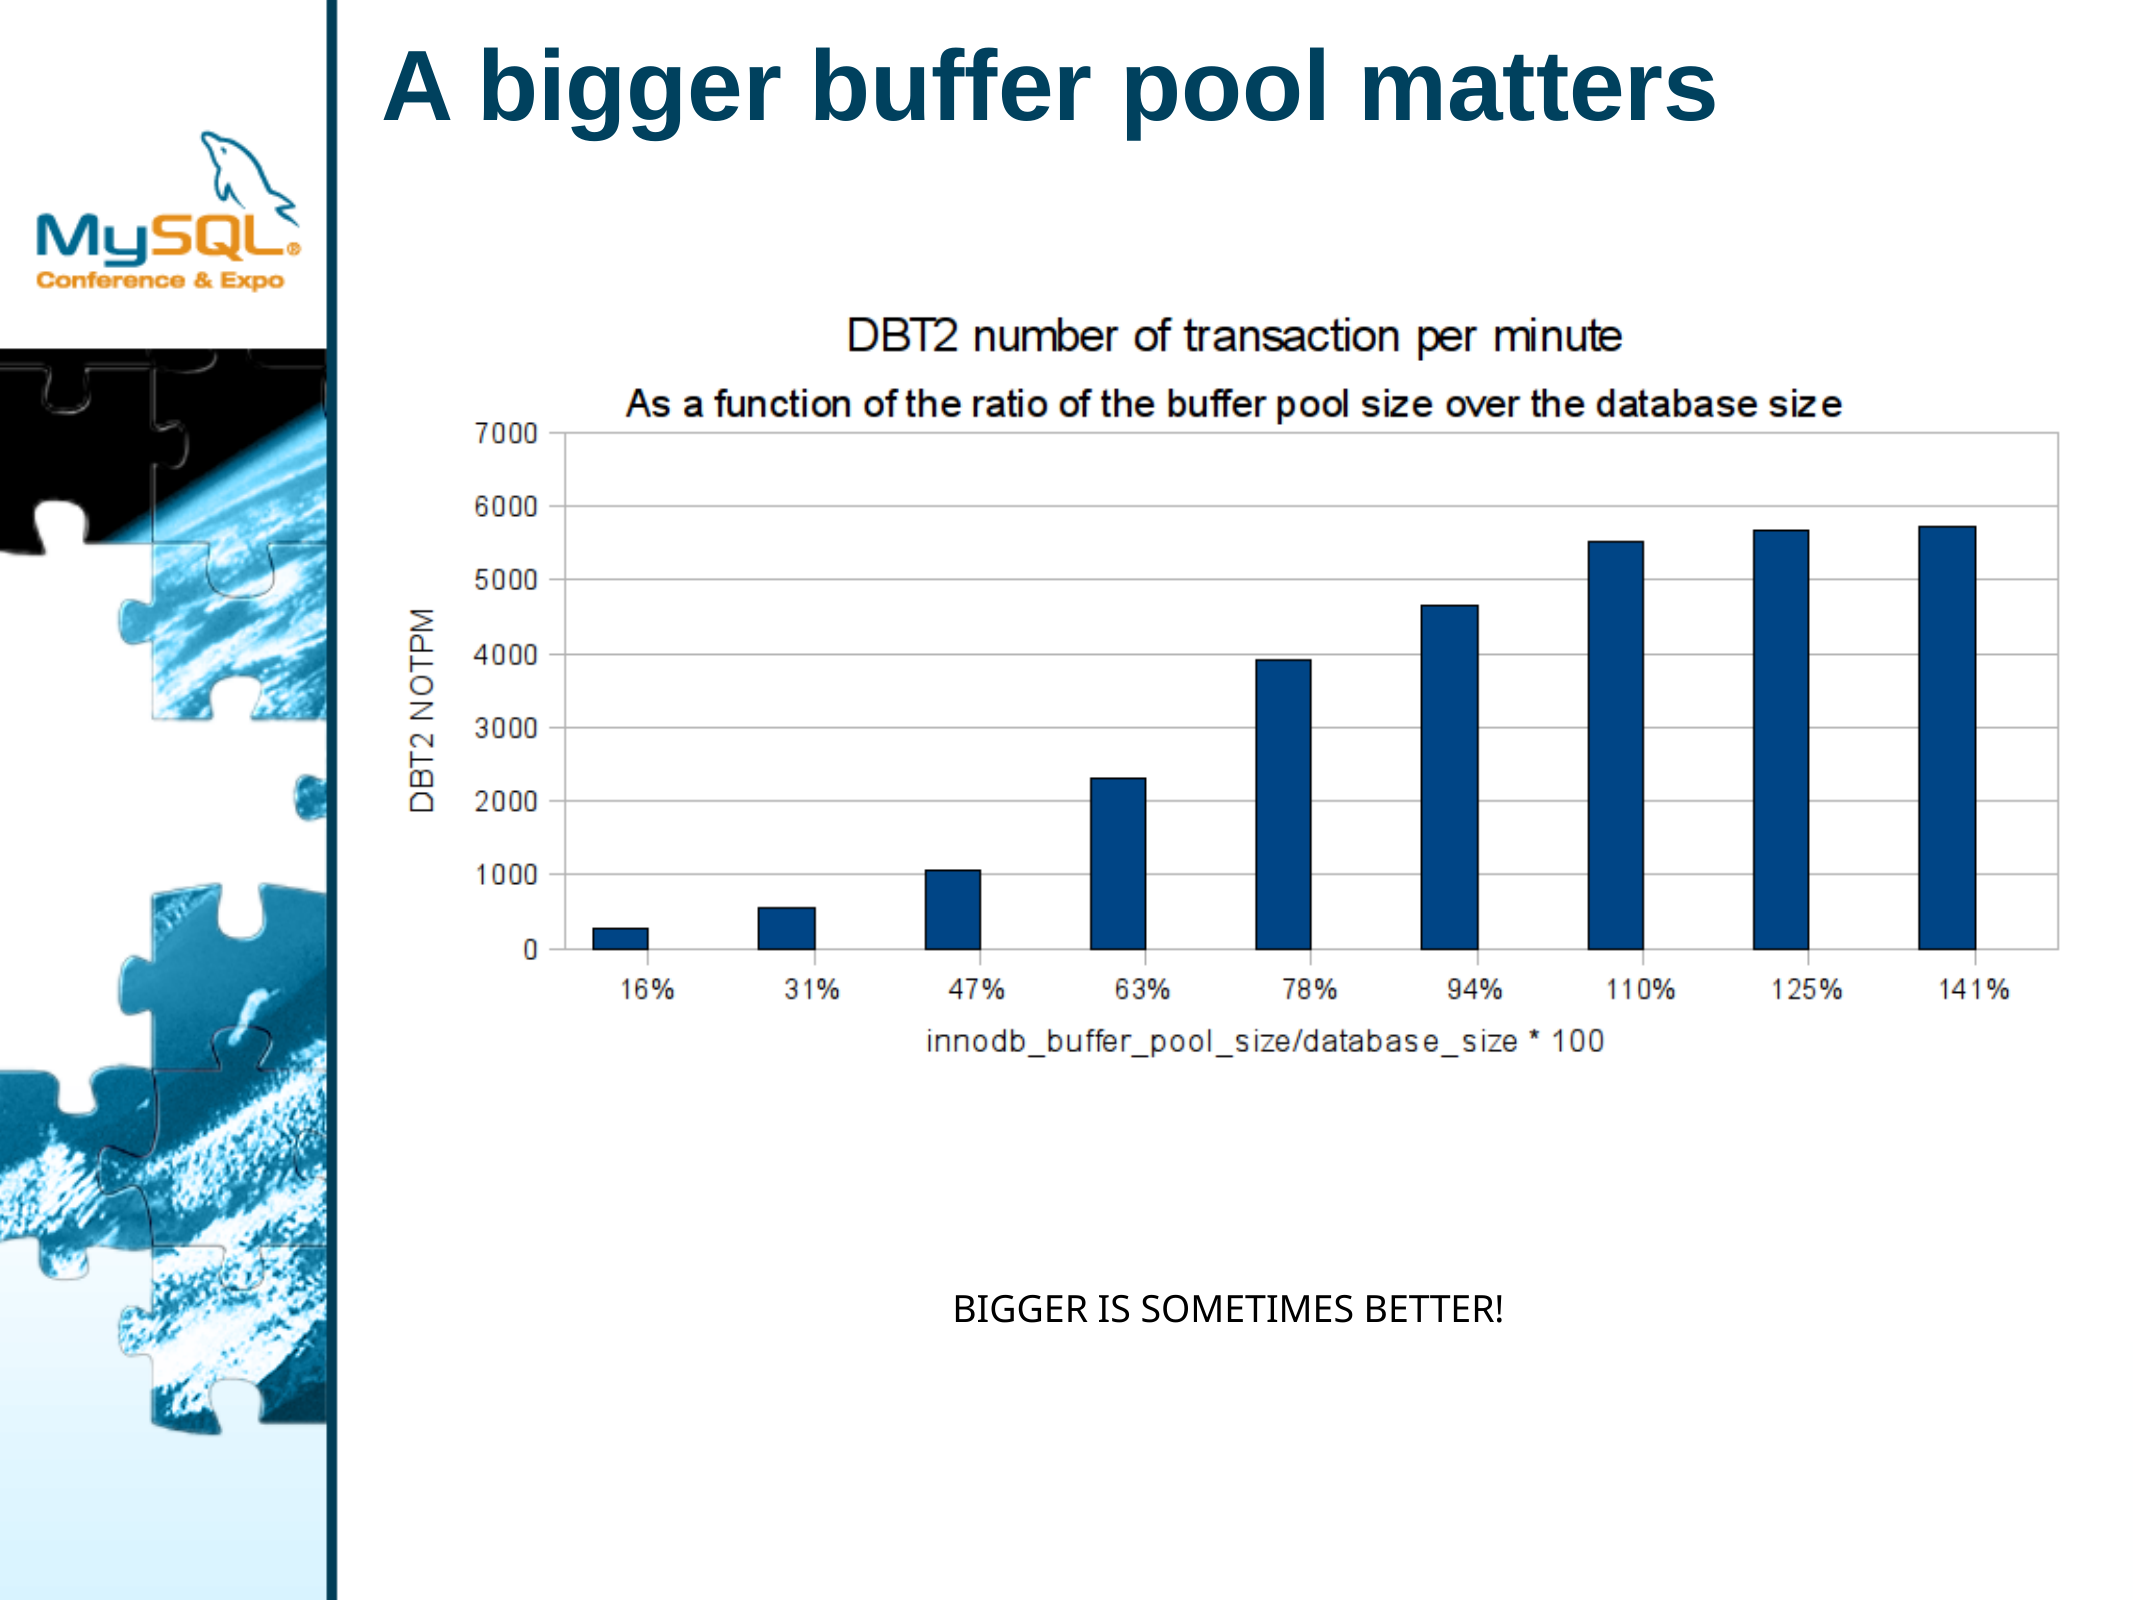

# A bigger buffer pool matters
BIGGER IS SOMETIMES BETTER!